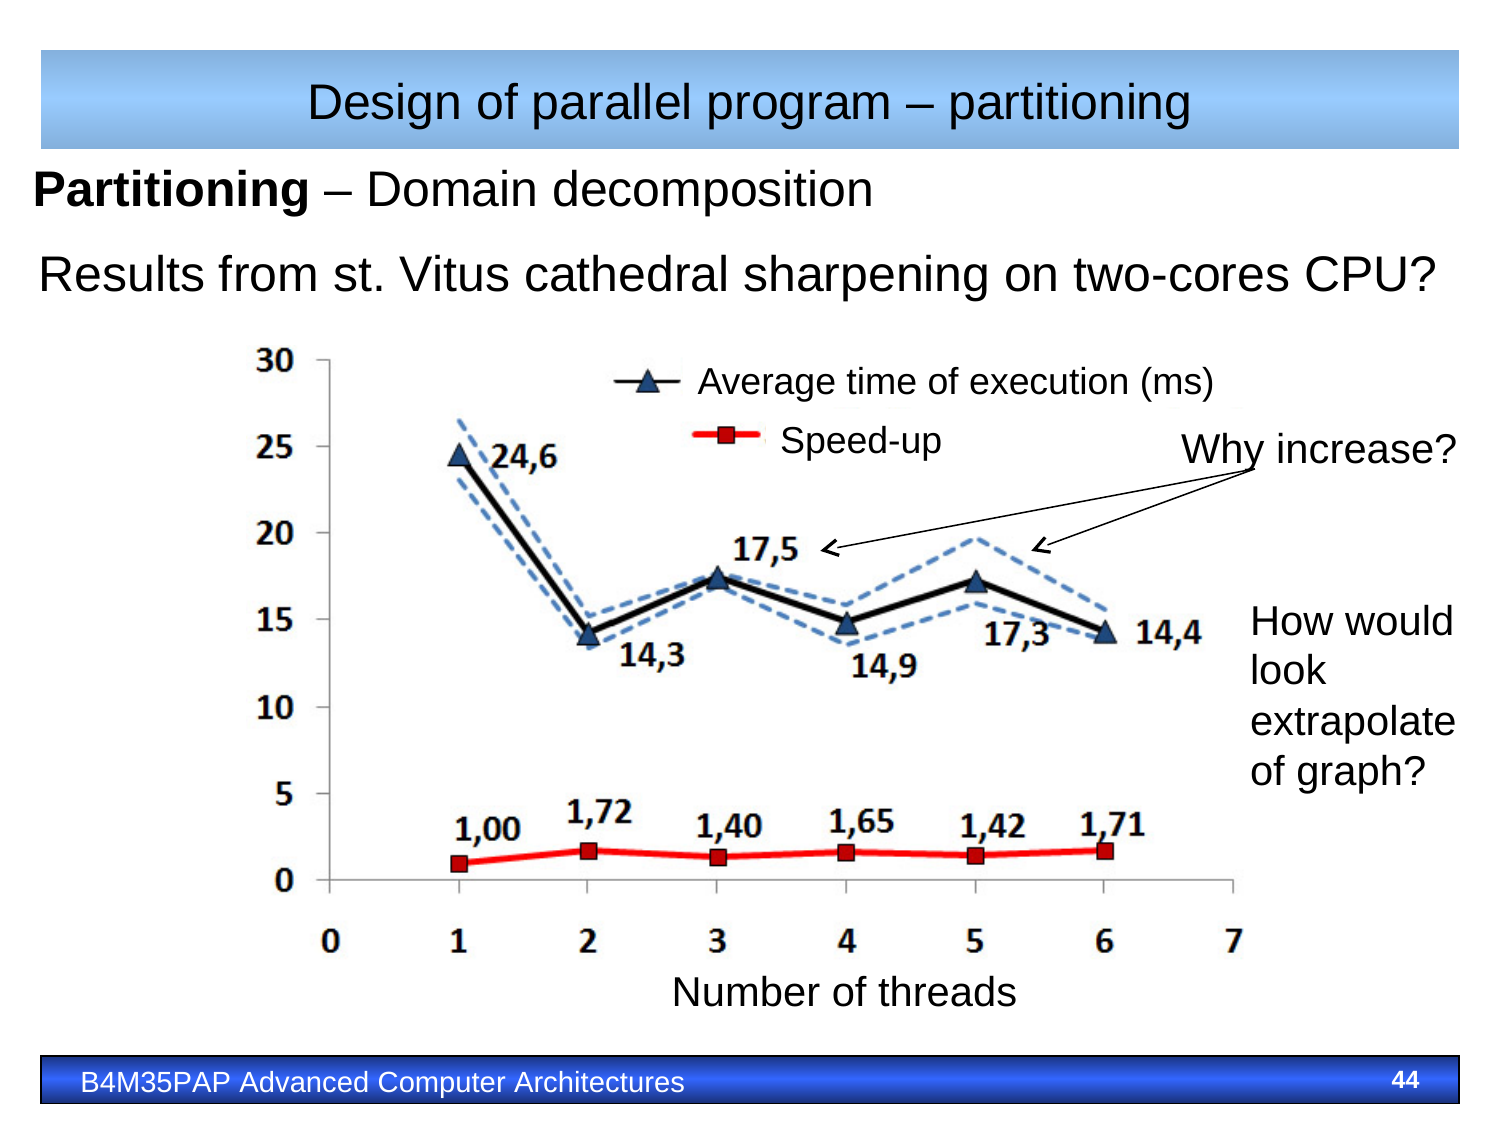

# Design of parallel program – partitioning
Partitioning – Domain decomposition
Results from st. Vitus cathedral sharpening on two-cores CPU?
Average time of execution (ms)
Speed-up
Why increase?
How would look extrapolate of graph?
Number of threads